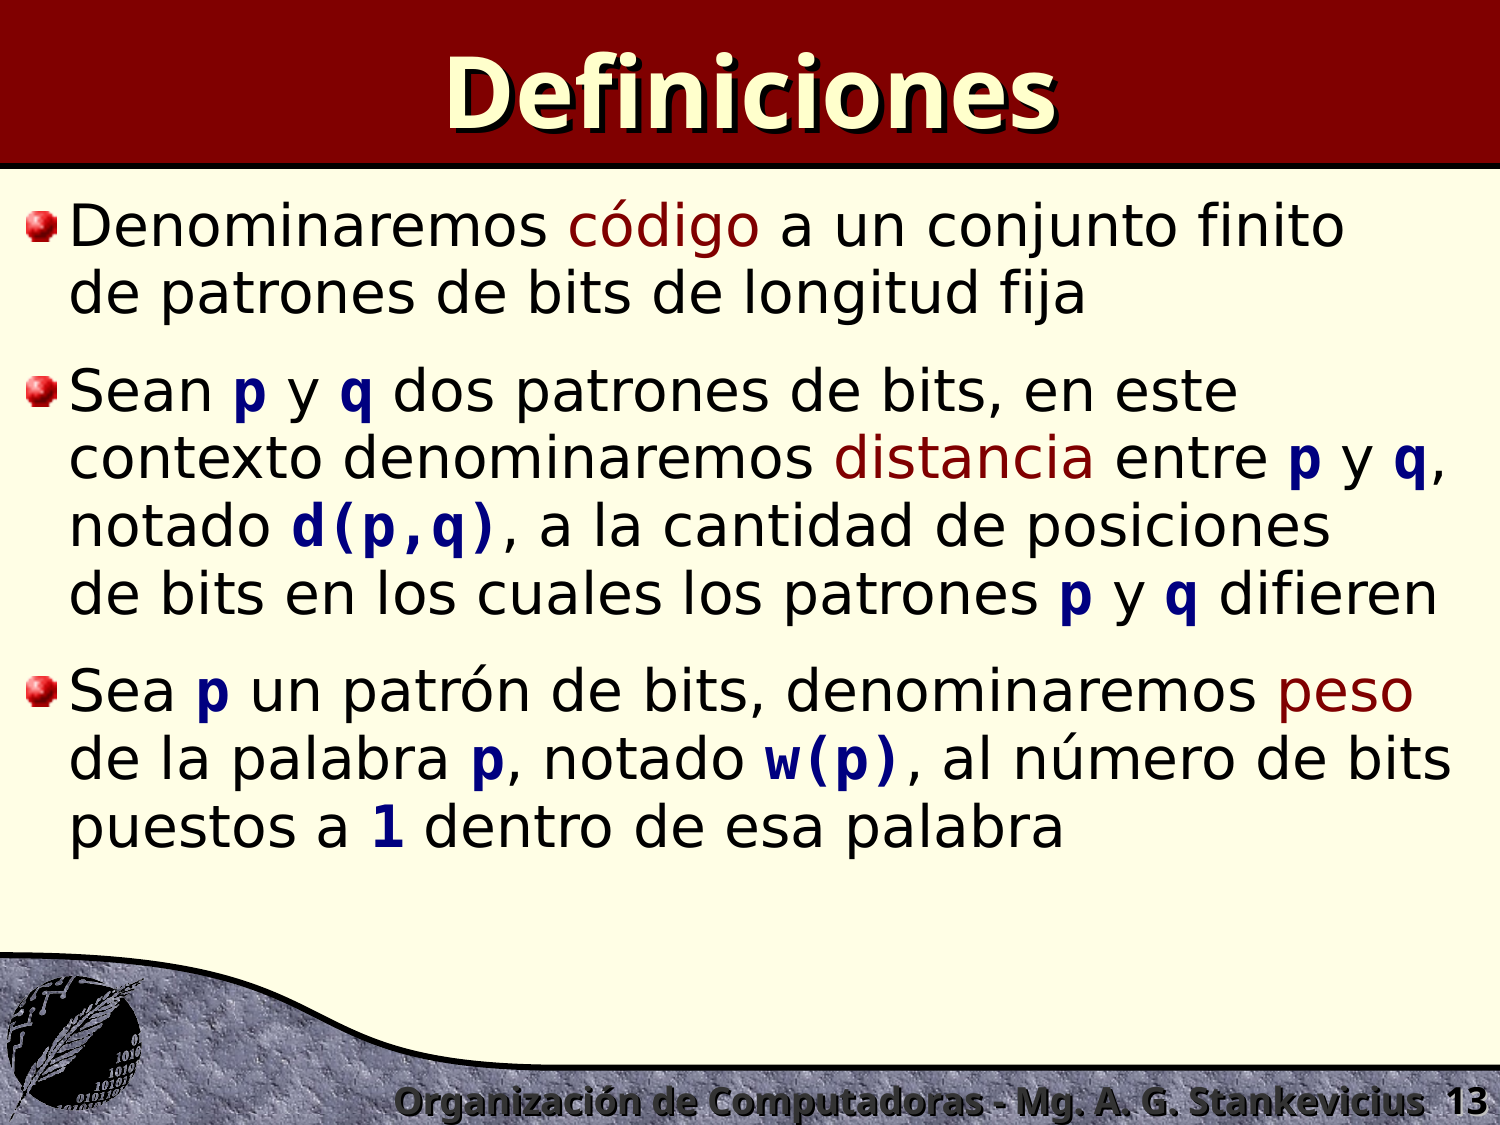

# Definiciones
Denominaremos código a un conjunto finito
de patrones de bits de longitud fija
Sean p y q dos patrones de bits, en este contexto denominaremos distancia entre p y q, notado d(p,q), a la cantidad de posiciones
de bits en los cuales los patrones p y q difieren
Sea p un patrón de bits, denominaremos peso de la palabra p, notado w(p), al número de bits puestos a 1 dentro de esa palabra
13